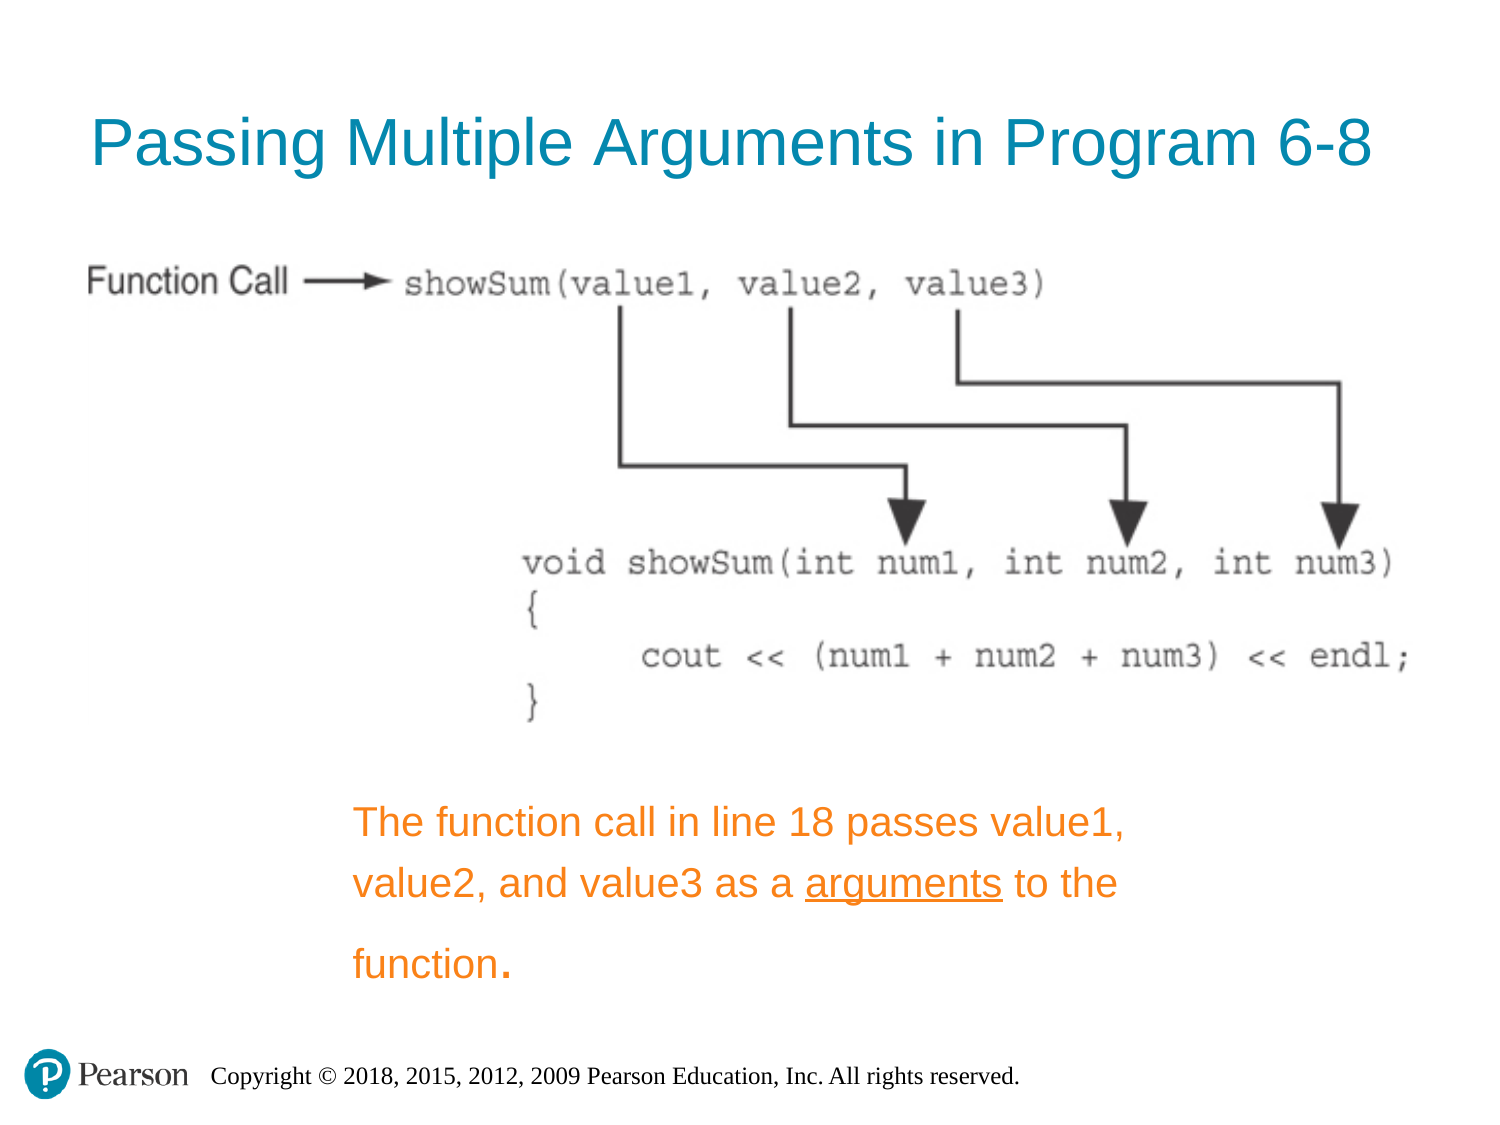

# Passing Multiple Arguments in Program 6-8
The function call in line 18 passes value1,
value2, and value3 as a arguments to the
function.